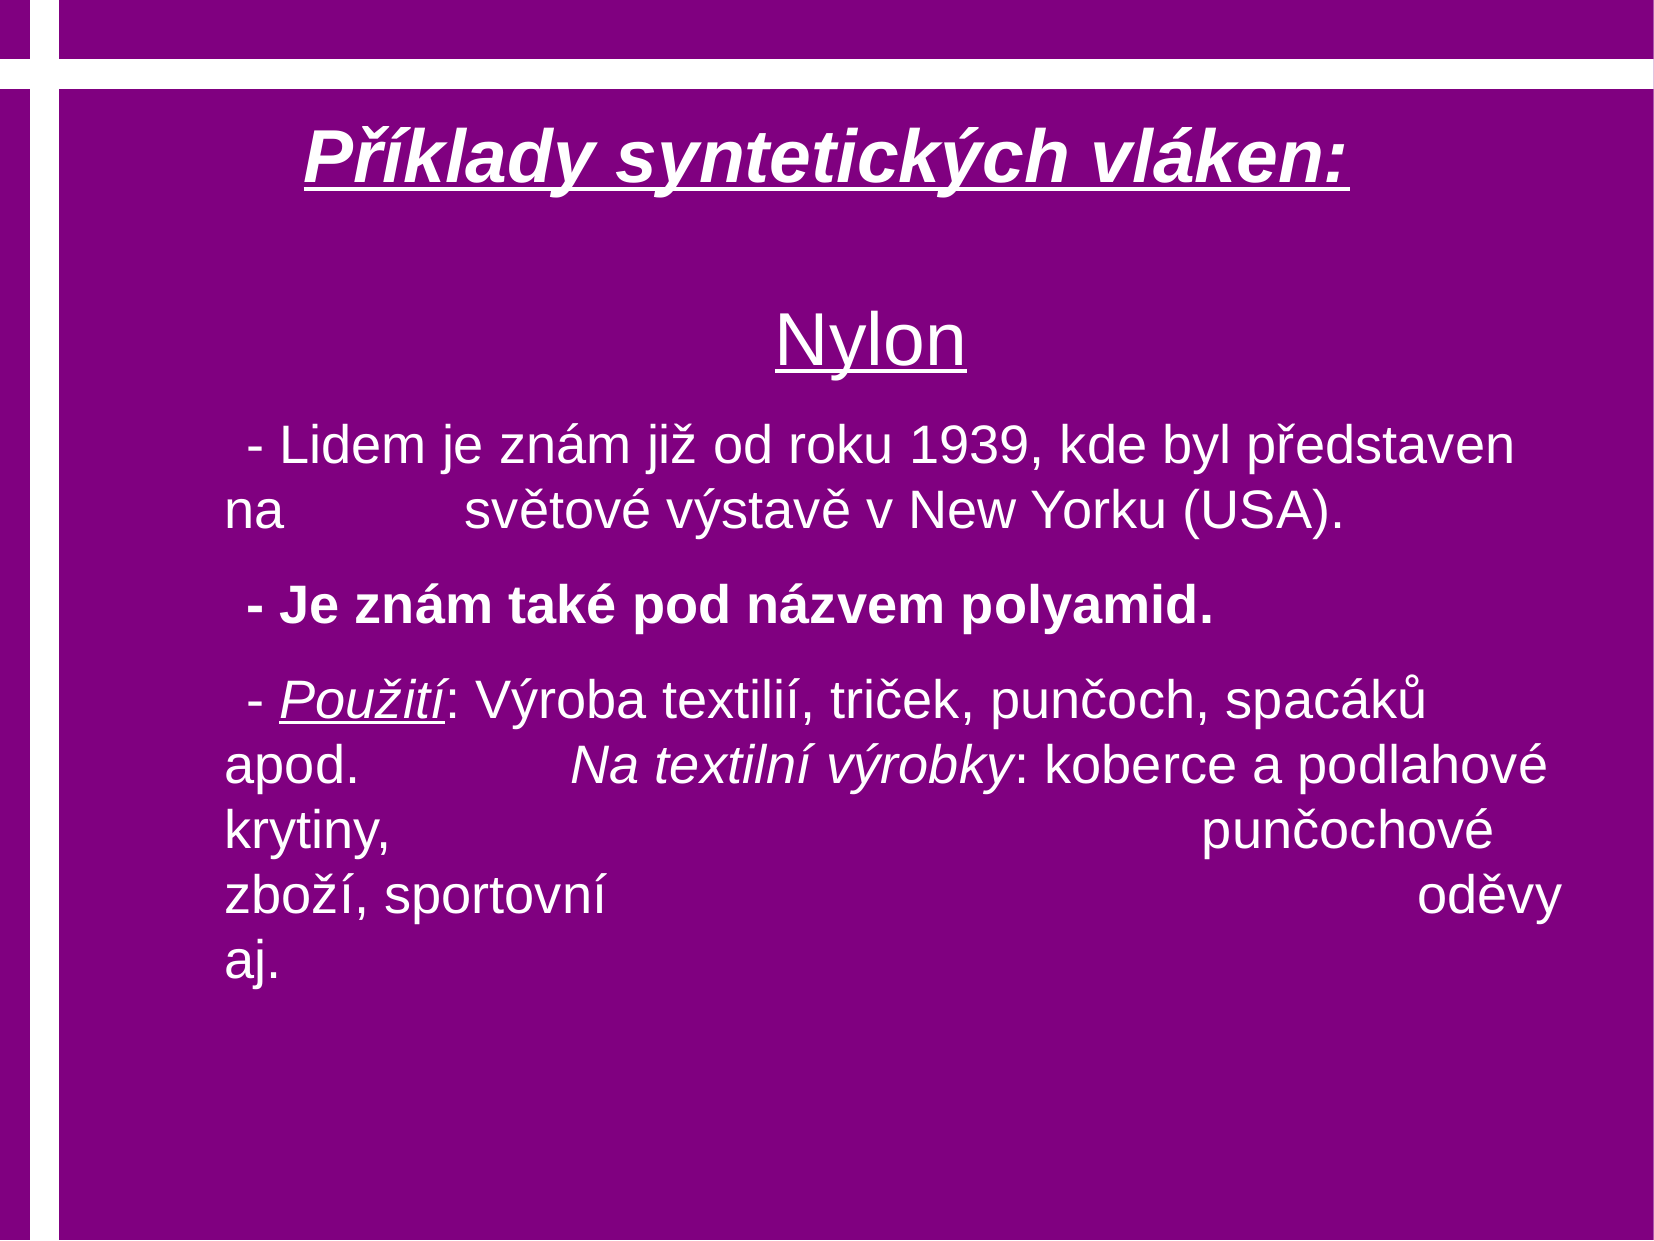

# Příklady syntetických vláken:
Nylon
 - Lidem je znám již od roku 1939, kde byl představen na světové výstavě v New Yorku (USA).
 - Je znám také pod názvem polyamid.
 - Použití: Výroba textilií, triček, punčoch, spacáků apod. Na textilní výrobky: koberce a podlahové krytiny, punčochové zboží, sportovní oděvy aj.